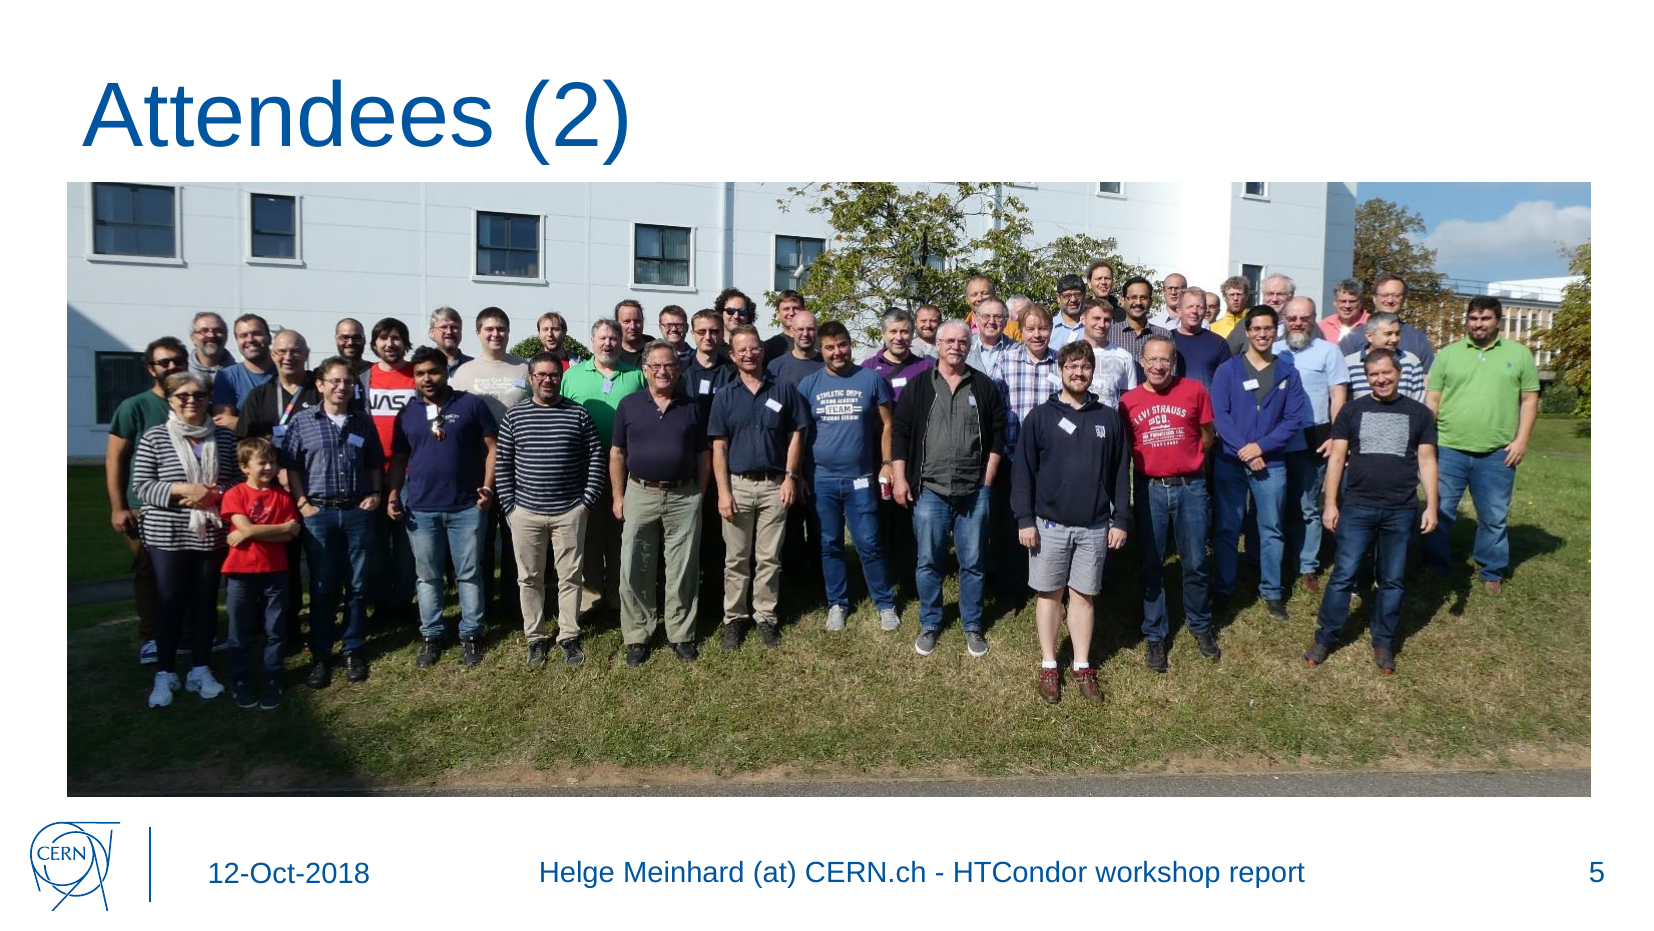

# Attendees (2)
Helge Meinhard (at) CERN.ch - HTCondor workshop report
5
12-Oct-2018